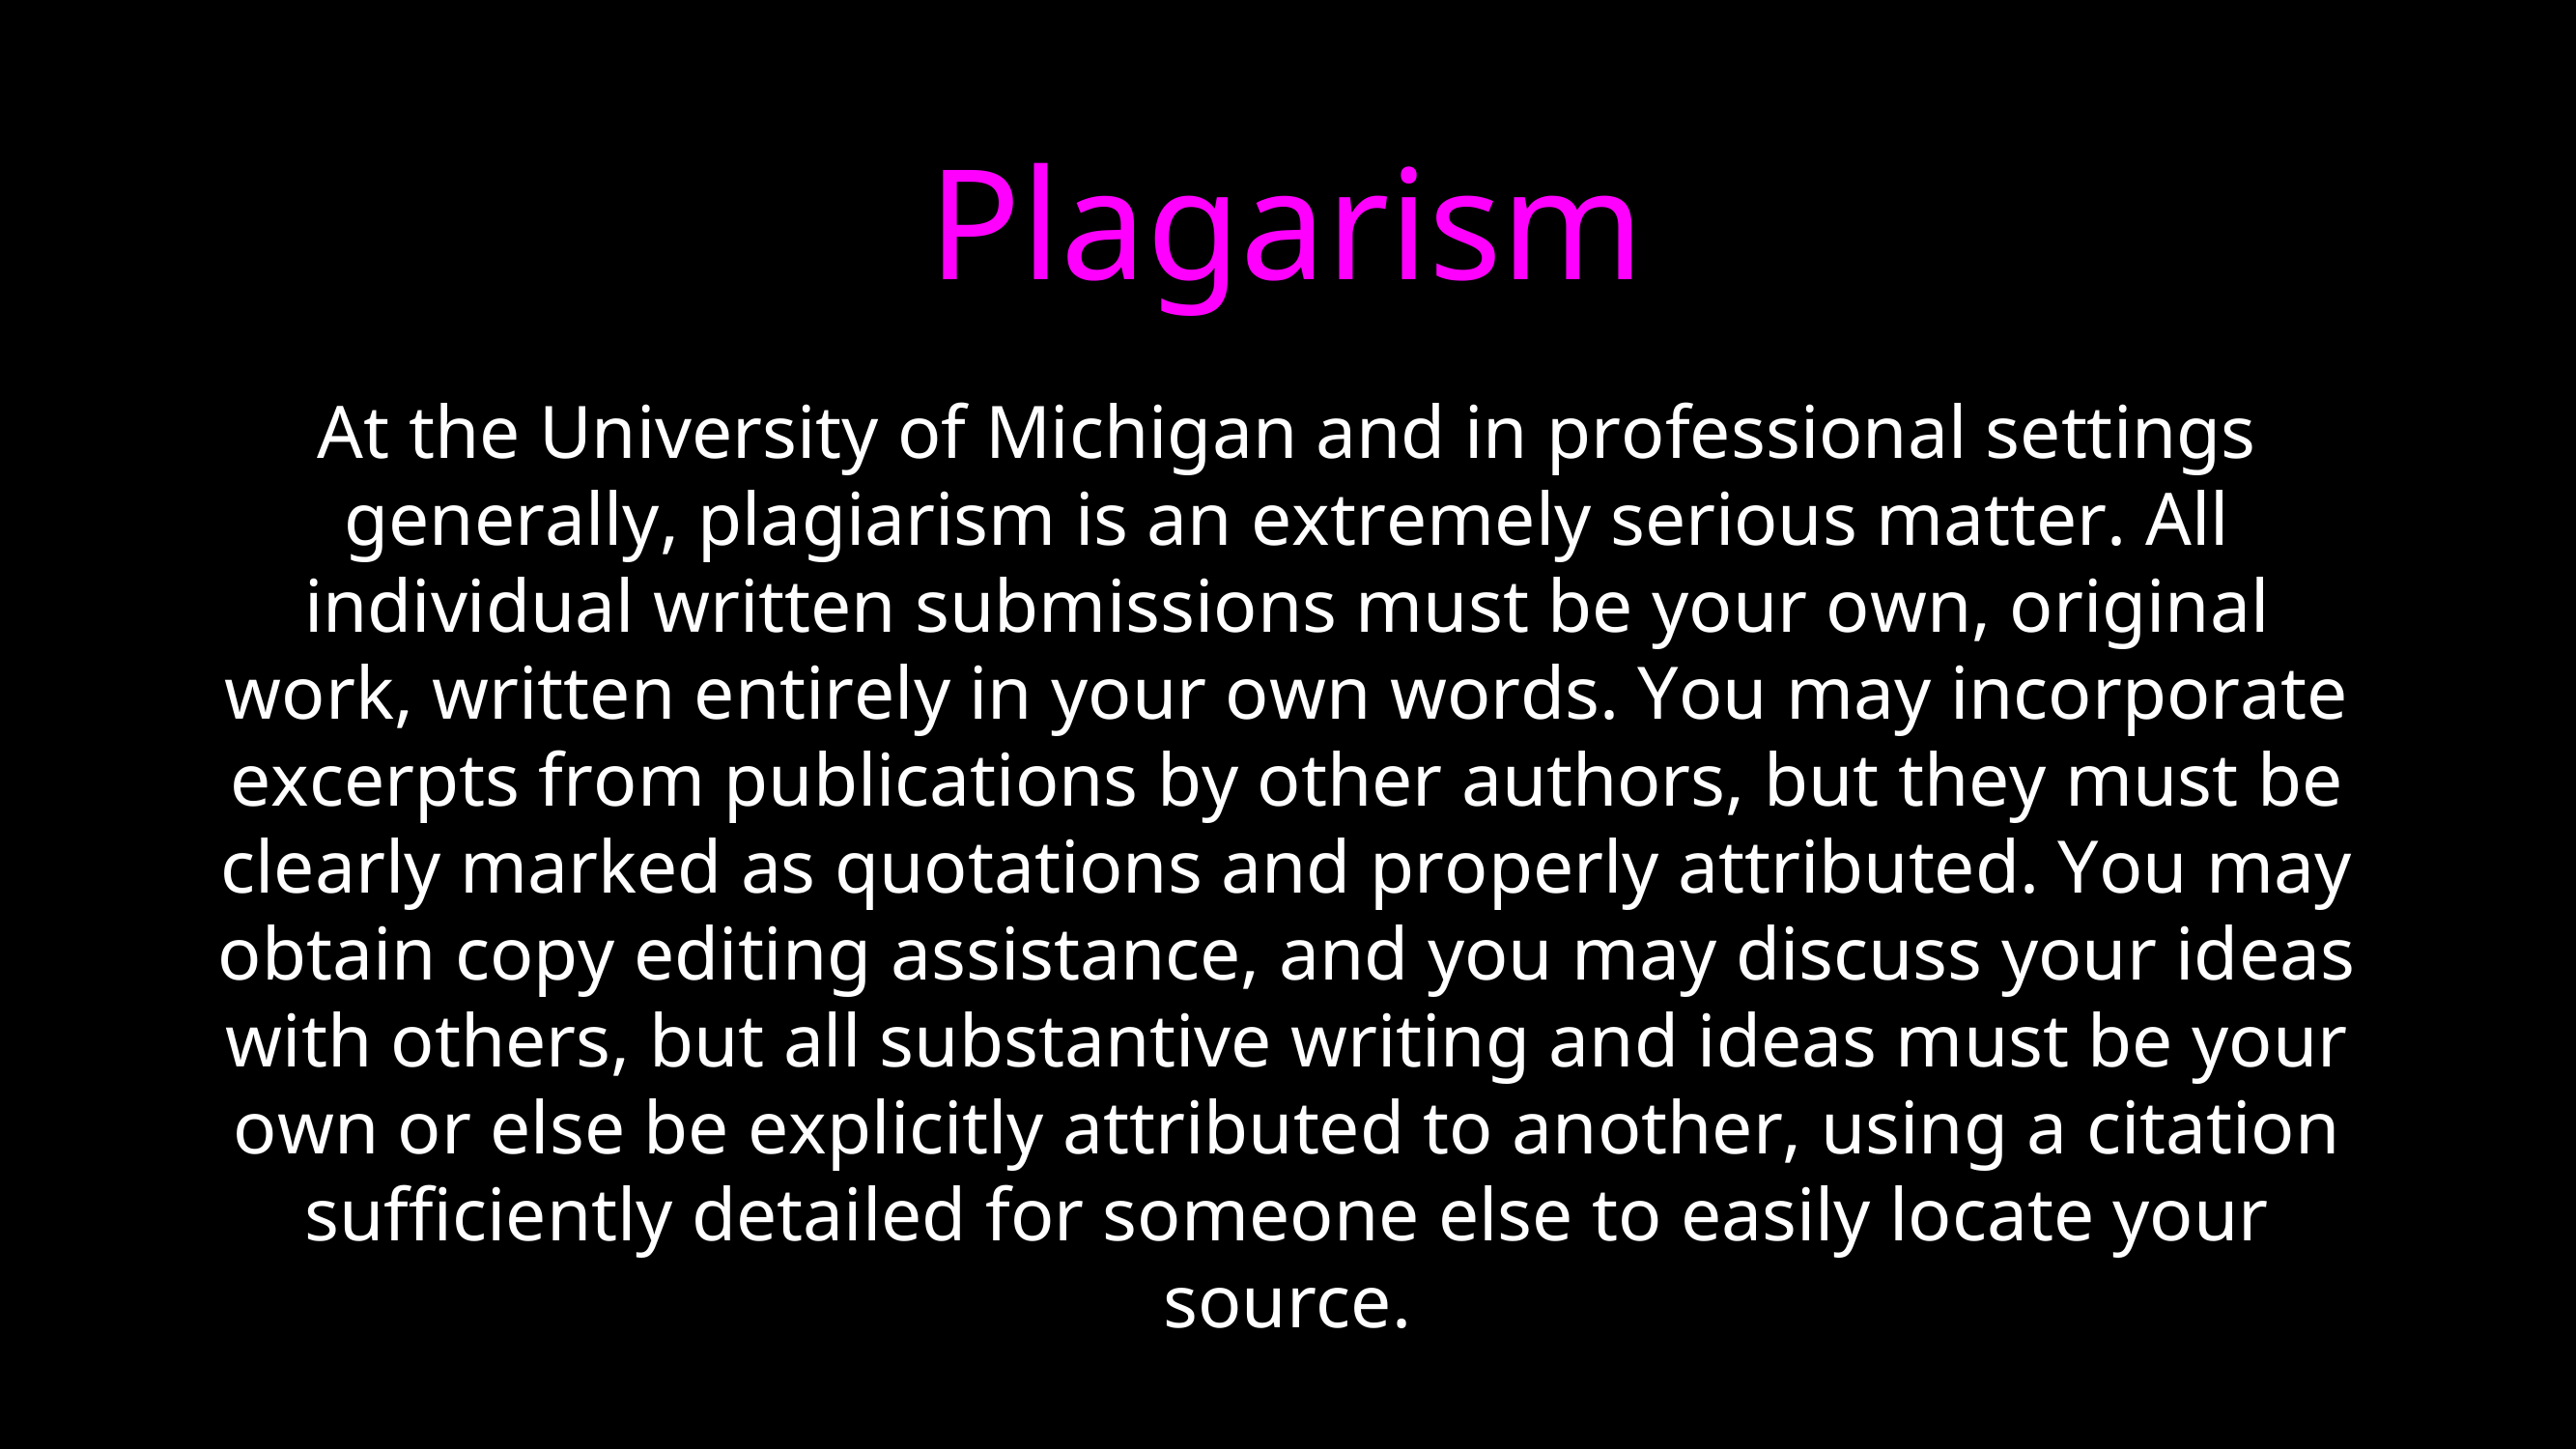

# Plagarism
At the University of Michigan and in professional settings generally, plagiarism is an extremely serious matter. All individual written submissions must be your own, original work, written entirely in your own words. You may incorporate excerpts from publications by other authors, but they must be clearly marked as quotations and properly attributed. You may obtain copy editing assistance, and you may discuss your ideas with others, but all substantive writing and ideas must be your own or else be explicitly attributed to another, using a citation sufficiently detailed for someone else to easily locate your source.